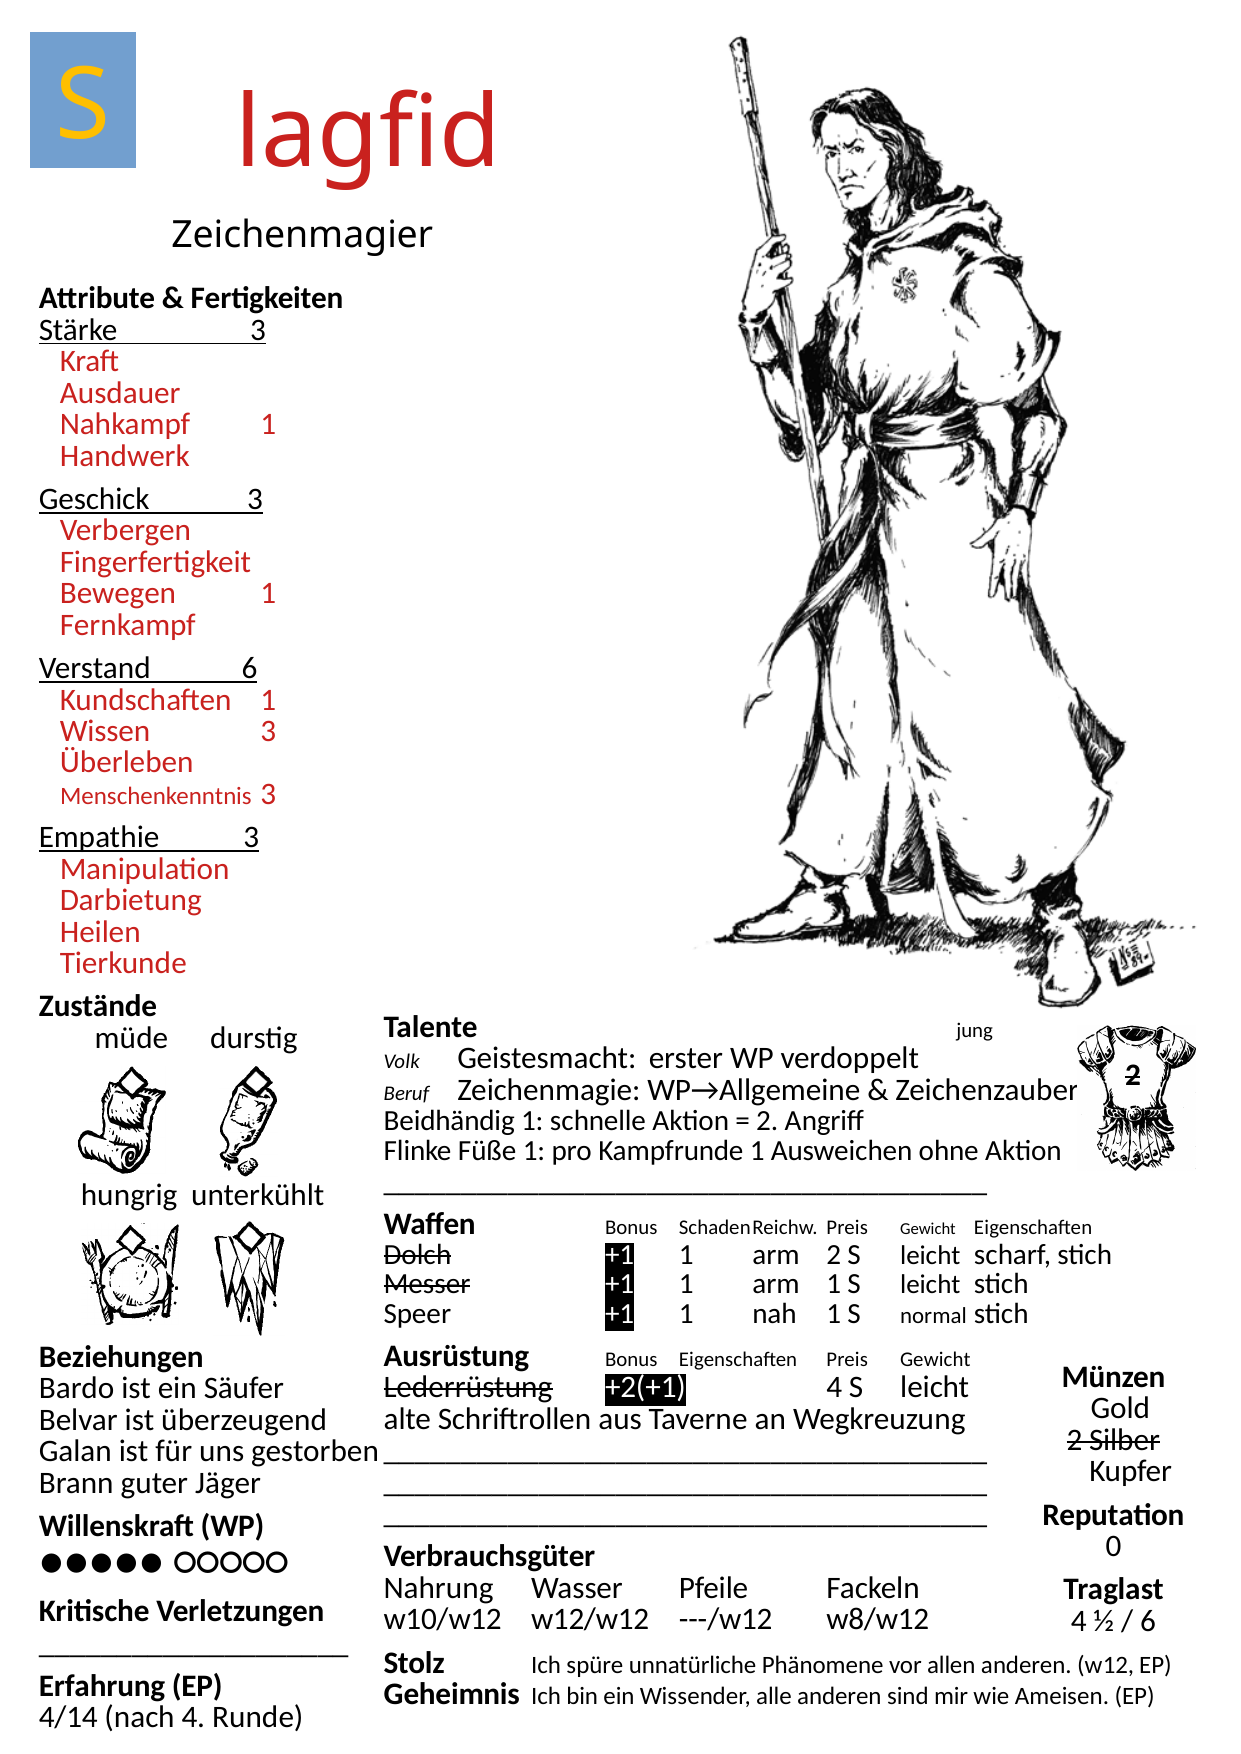

S
lagfid
							Zeichenmagier
Zeichenmagier
Attribute & Fertigkeiten
Stärke 3
 Kraft
 Ausdauer
 Nahkampf	1
 Handwerk
Geschick 3
 Verbergen
 Fingerfertigkeit
 Bewegen		1
 Fernkampf
Verstand 6
 Kundschaften	1
 Wissen		3
 Überleben
 Menschenkenntnis	3
Empathie 3
 Manipulation
 Darbietung
 Heilen
 Tierkunde
Zustände
 müde durstig
 hungrig unterkühlt
Beziehungen
Bardo ist ein Säufer
Belvar ist überzeugend
Galan ist für uns gestorben
Brann guter Jäger
Willenskraft (WP)
●●●●● ○○○○○
Kritische Verletzungen
____________________
Erfahrung (EP)
4/14 (nach 4. Runde)
Talente						 jung
Volk	Geistesmacht: erster WP verdoppelt
Beruf	Zeichenmagie: WP→Allgemeine & Zeichenzauber
Beidhändig 1: schnelle Aktion = 2. Angriff
Flinke Füße 1: pro Kampfrunde 1 Ausweichen ohne Aktion
_______________________________________
Waffen		Bonus	Schaden	Reichw.	Preis	Gewicht	Eigenschaften
Dolch			+1	1	arm	2 S	leicht	scharf, stich
Messer		+1	1	arm	1 S	leicht	stich
Speer			+1	1	nah	1 S	normal	stich
Ausrüstung		Bonus	Eigenschaften	Preis	Gewicht
Lederrüstung	+2(+1)		4 S	leicht
alte Schriftrollen aus Taverne an Wegkreuzung
_______________________________________
_______________________________________
_______________________________________
Verbrauchsgüter
Nahrung	Wasser	Pfeile		Fackeln
w10/w12	w12/w12	---/w12	w8/w12
Stolz		Ich spüre unnatürliche Phänomene vor allen anderen. (w12, EP)
Geheimnis	Ich bin ein Wissender, alle anderen sind mir wie Ameisen. (EP)
2
Münzen
 Gold
2 Silber
 Kupfer
Reputation
0
Traglast
4 ½ / 6